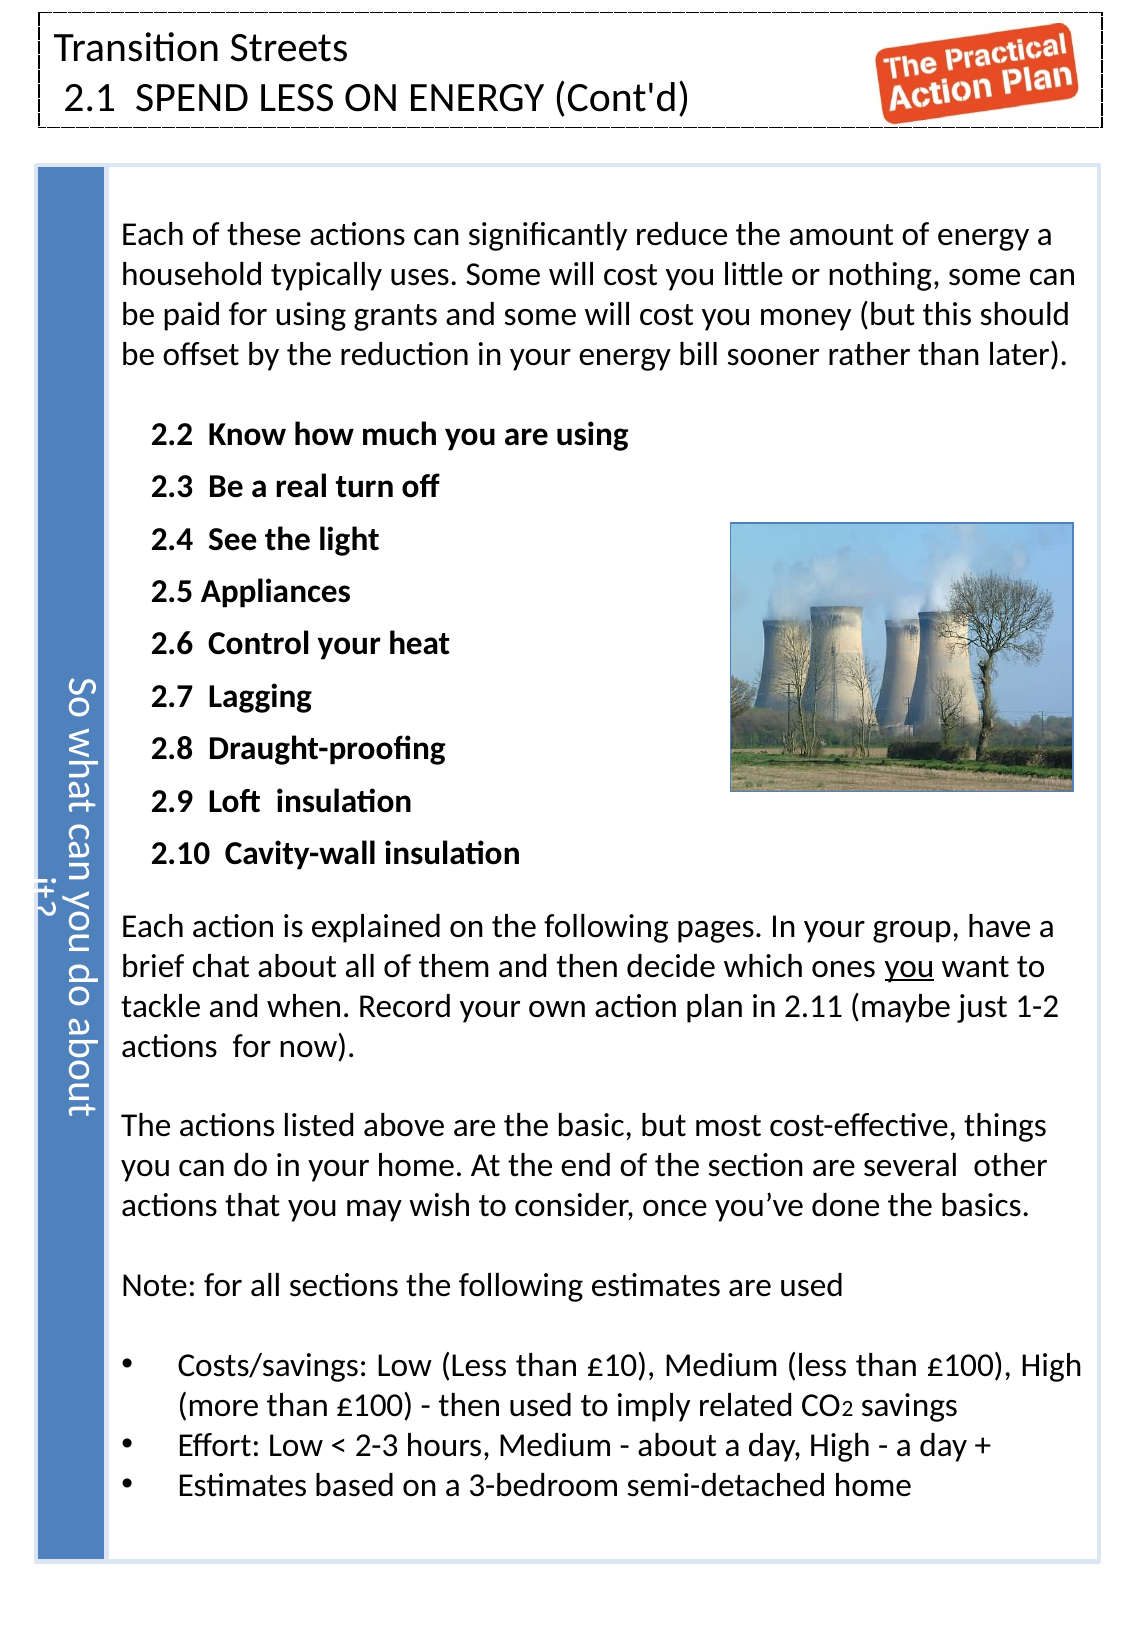

Transition Streets
 2.1 SPEND LESS ON ENERGY (Cont'd)
Each of these actions can significantly reduce the amount of energy a household typically uses. Some will cost you little or nothing, some can be paid for using grants and some will cost you money (but this should be offset by the reduction in your energy bill sooner rather than later).
2.2 Know how much you are using
2.3 Be a real turn off
2.4 See the light
2.5 Appliances
2.6 Control your heat
2.7 Lagging
2.8 Draught-proofing
2.9 Loft insulation
2.10 Cavity-wall insulation
Each action is explained on the following pages. In your group, have a brief chat about all of them and then decide which ones you want to tackle and when. Record your own action plan in 2.11 (maybe just 1-2 actions for now).
The actions listed above are the basic, but most cost-effective, things you can do in your home. At the end of the section are several other actions that you may wish to consider, once you’ve done the basics.
Note: for all sections the following estimates are used
Costs/savings: Low (Less than £10), Medium (less than £100), High (more than £100) - then used to imply related CO2 savings
Effort: Low < 2-3 hours, Medium - about a day, High - a day +
Estimates based on a 3-bedroom semi-detached home
So what can you do about it?